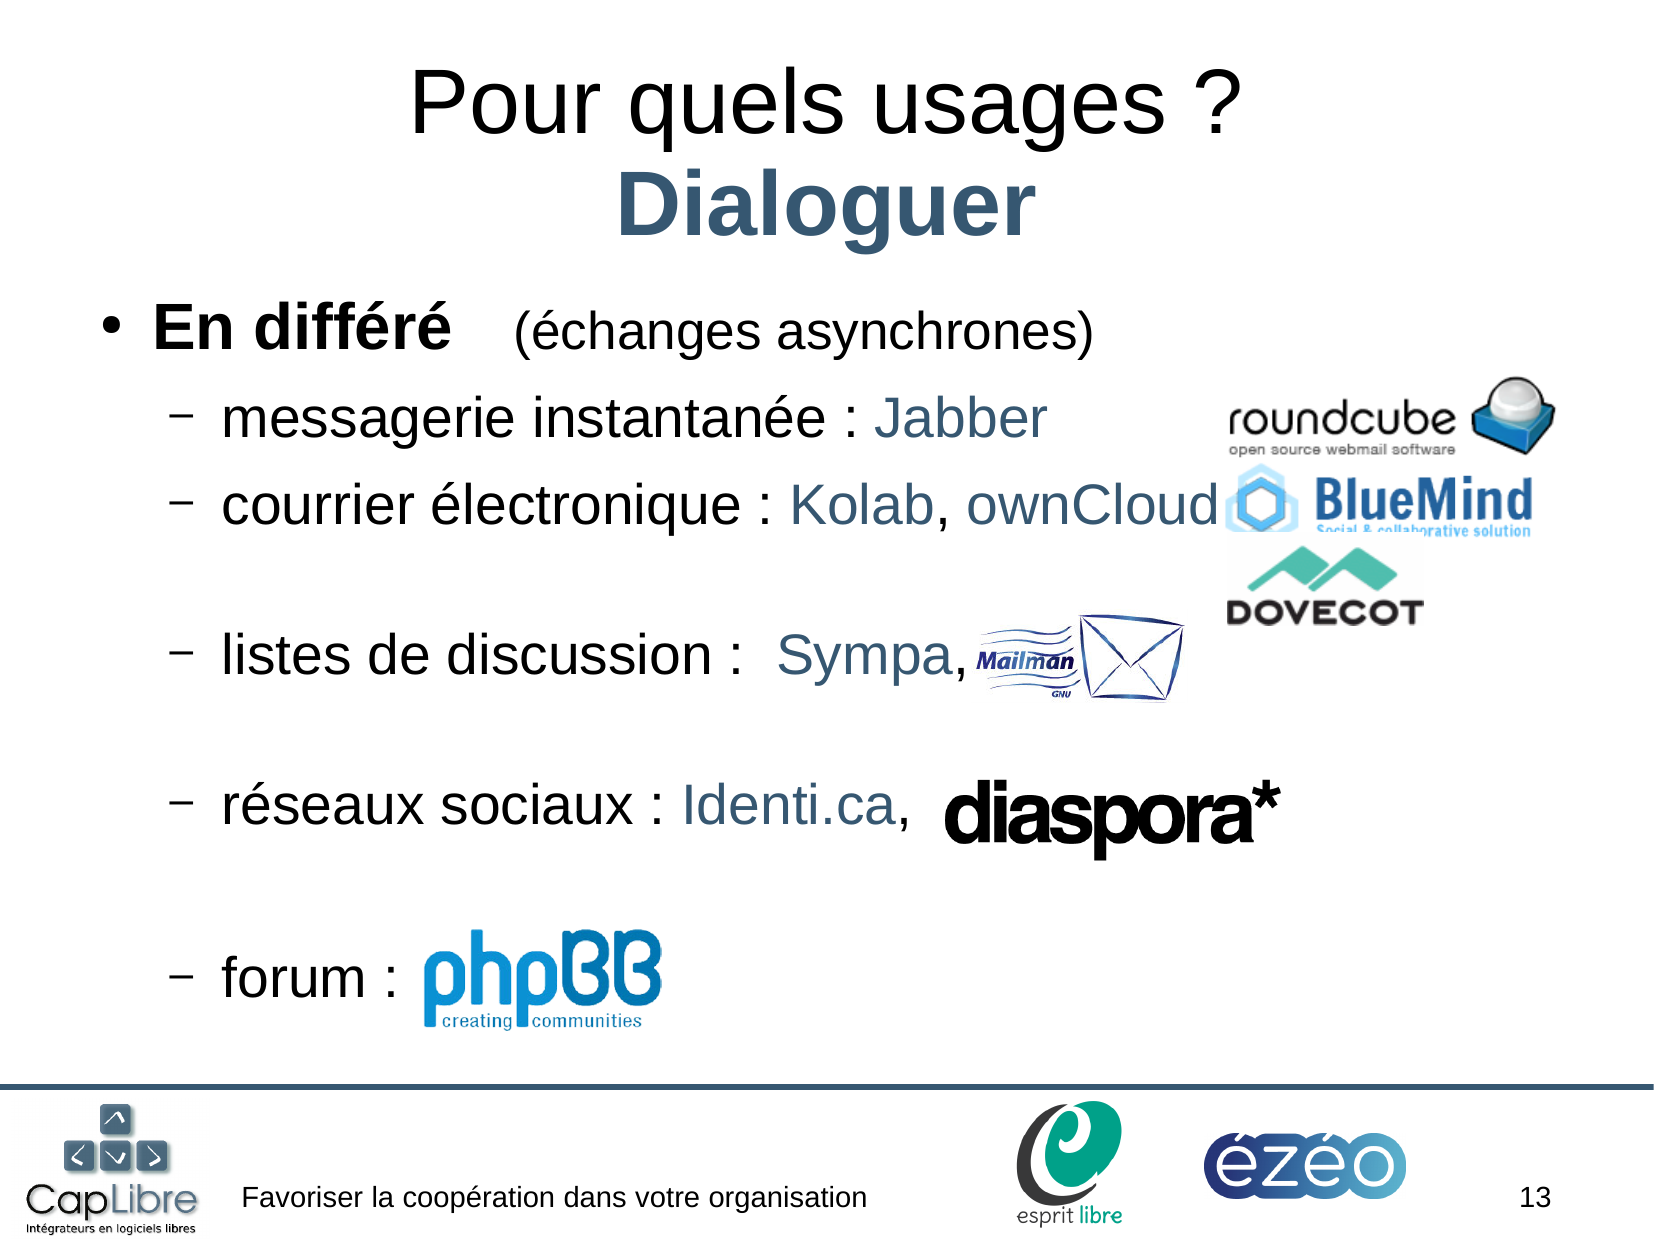

# Pour quels usages ? Dialoguer
En différé 	(échanges asynchrones)
messagerie instantanée : Jabber
courrier électronique : Kolab, ownCloud
listes de discussion : Sympa,
réseaux sociaux : Identi.ca,
forum :
Favoriser la coopération dans votre organisation